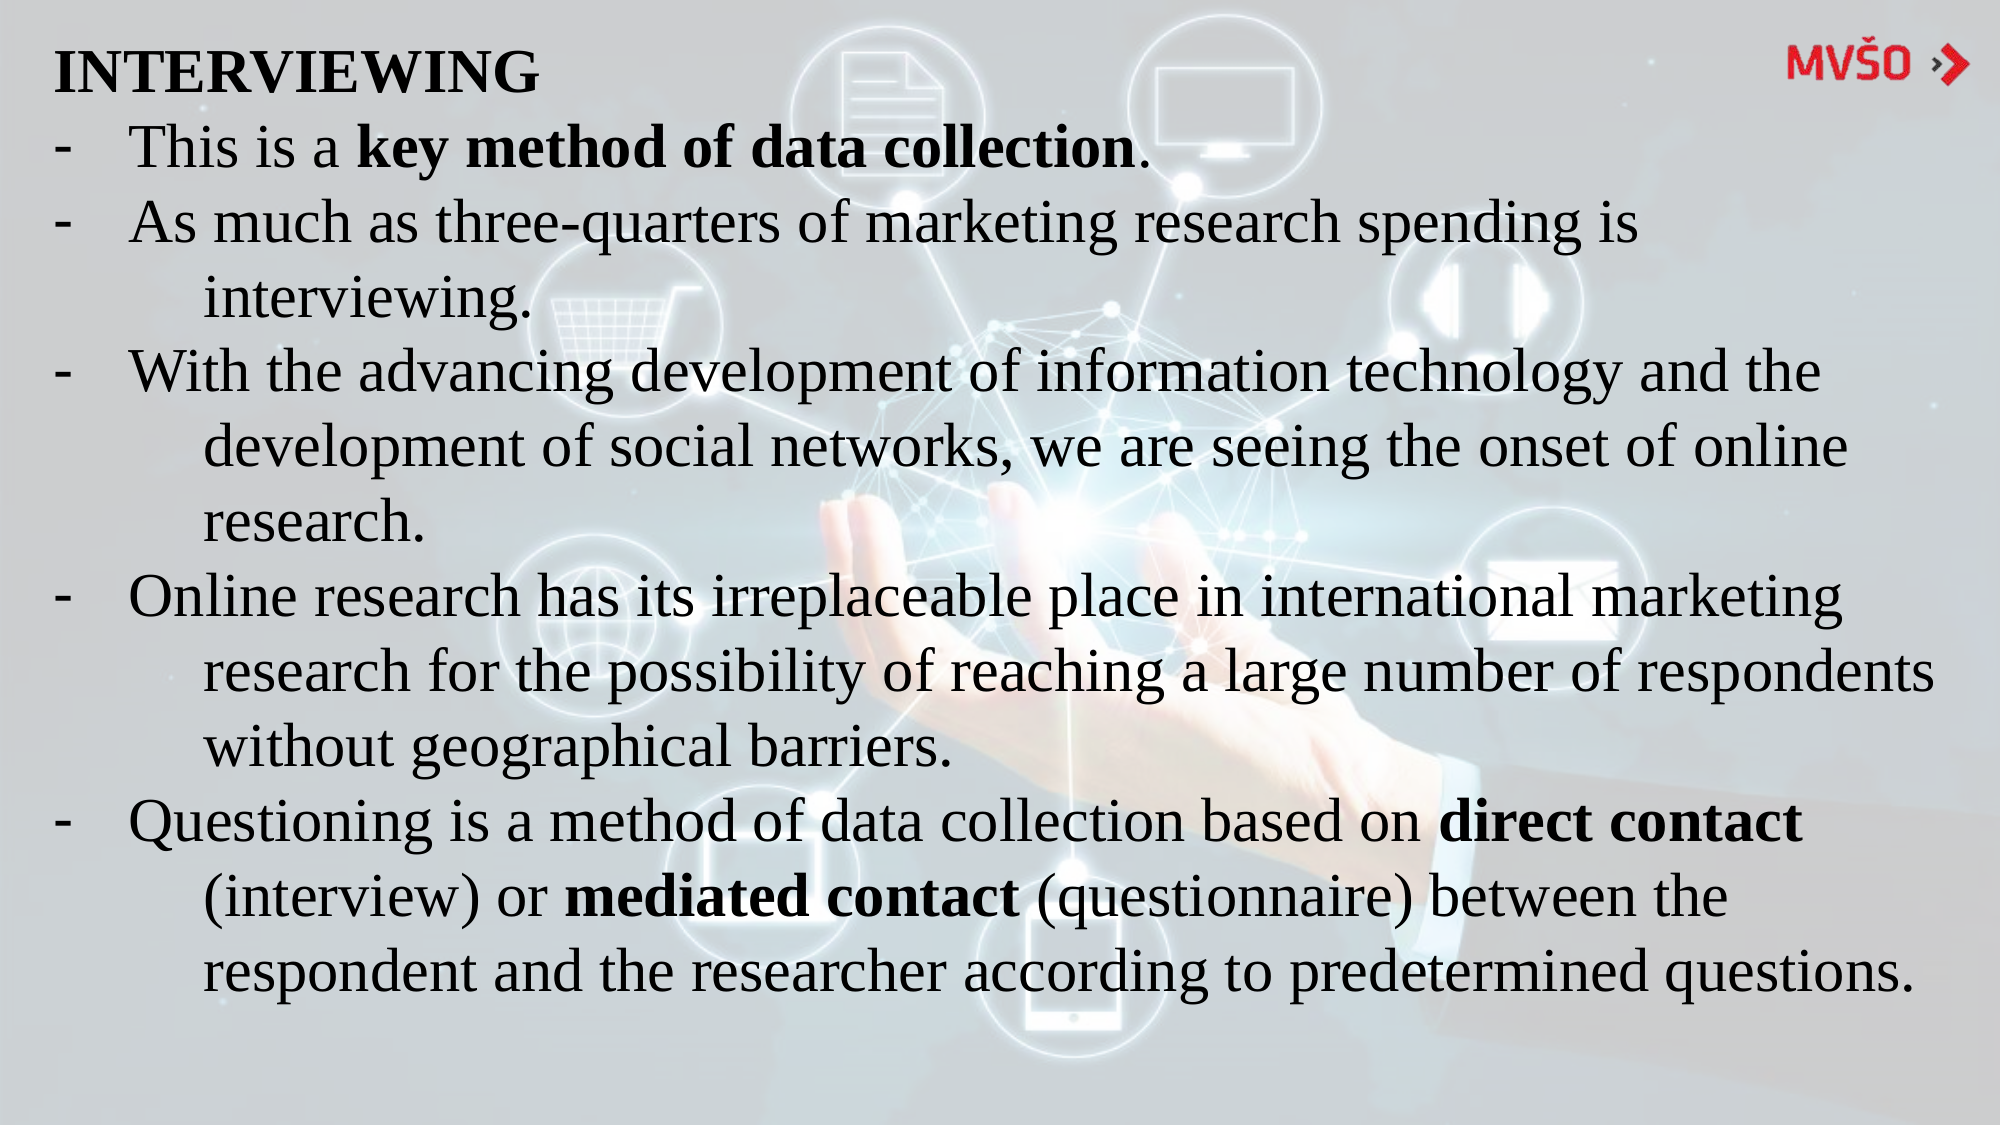

INTERVIEWING
This is a key method of data collection.
As much as three-quarters of marketing research spending is interviewing.
With the advancing development of information technology and the development of social networks, we are seeing the onset of online research.
Online research has its irreplaceable place in international marketing research for the possibility of reaching a large number of respondents without geographical barriers.
Questioning is a method of data collection based on direct contact (interview) or mediated contact (questionnaire) between the respondent and the researcher according to predetermined questions.